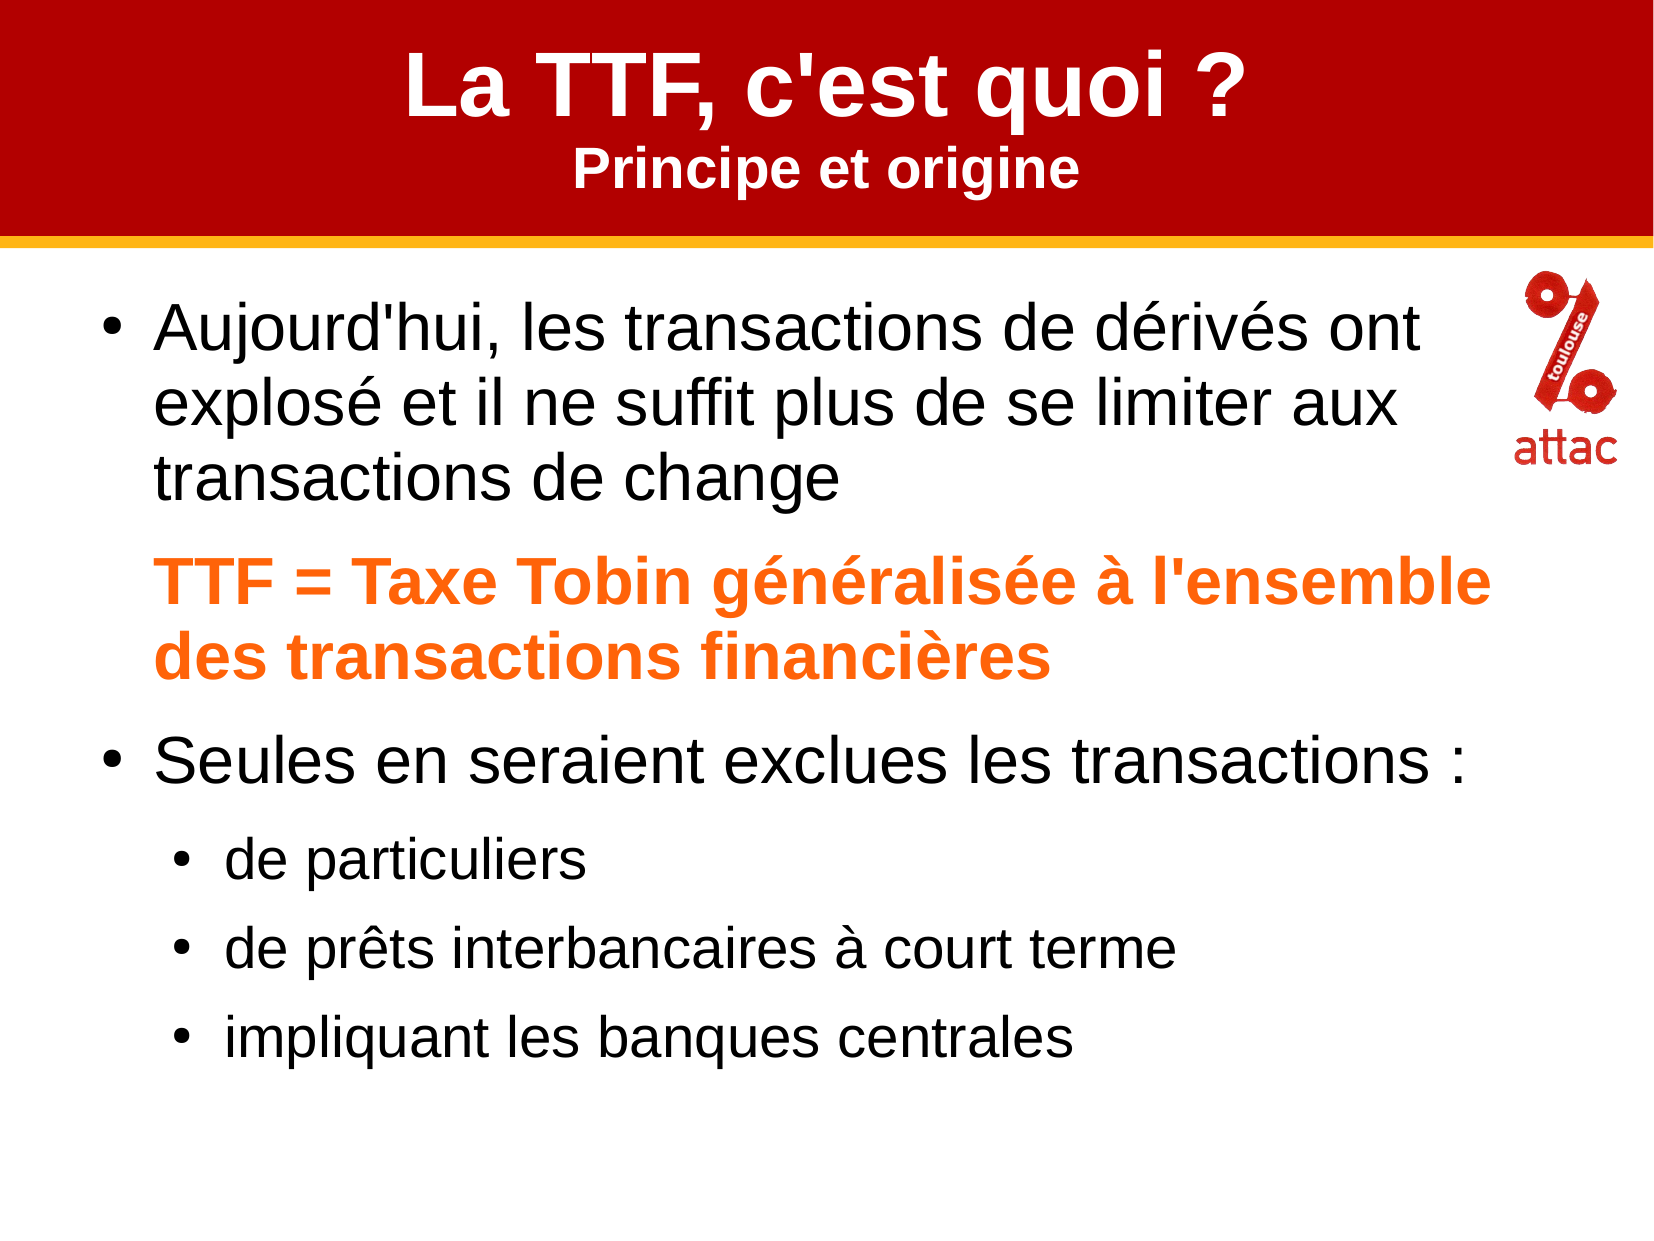

# La TTF, c'est quoi ? Principe et origine
Aujourd'hui, les transactions de dérivés ont explosé et il ne suffit plus de se limiter aux transactions de change
TTF = Taxe Tobin généralisée à l'ensemble des transactions financières
Seules en seraient exclues les transactions :
de particuliers
de prêts interbancaires à court terme
impliquant les banques centrales